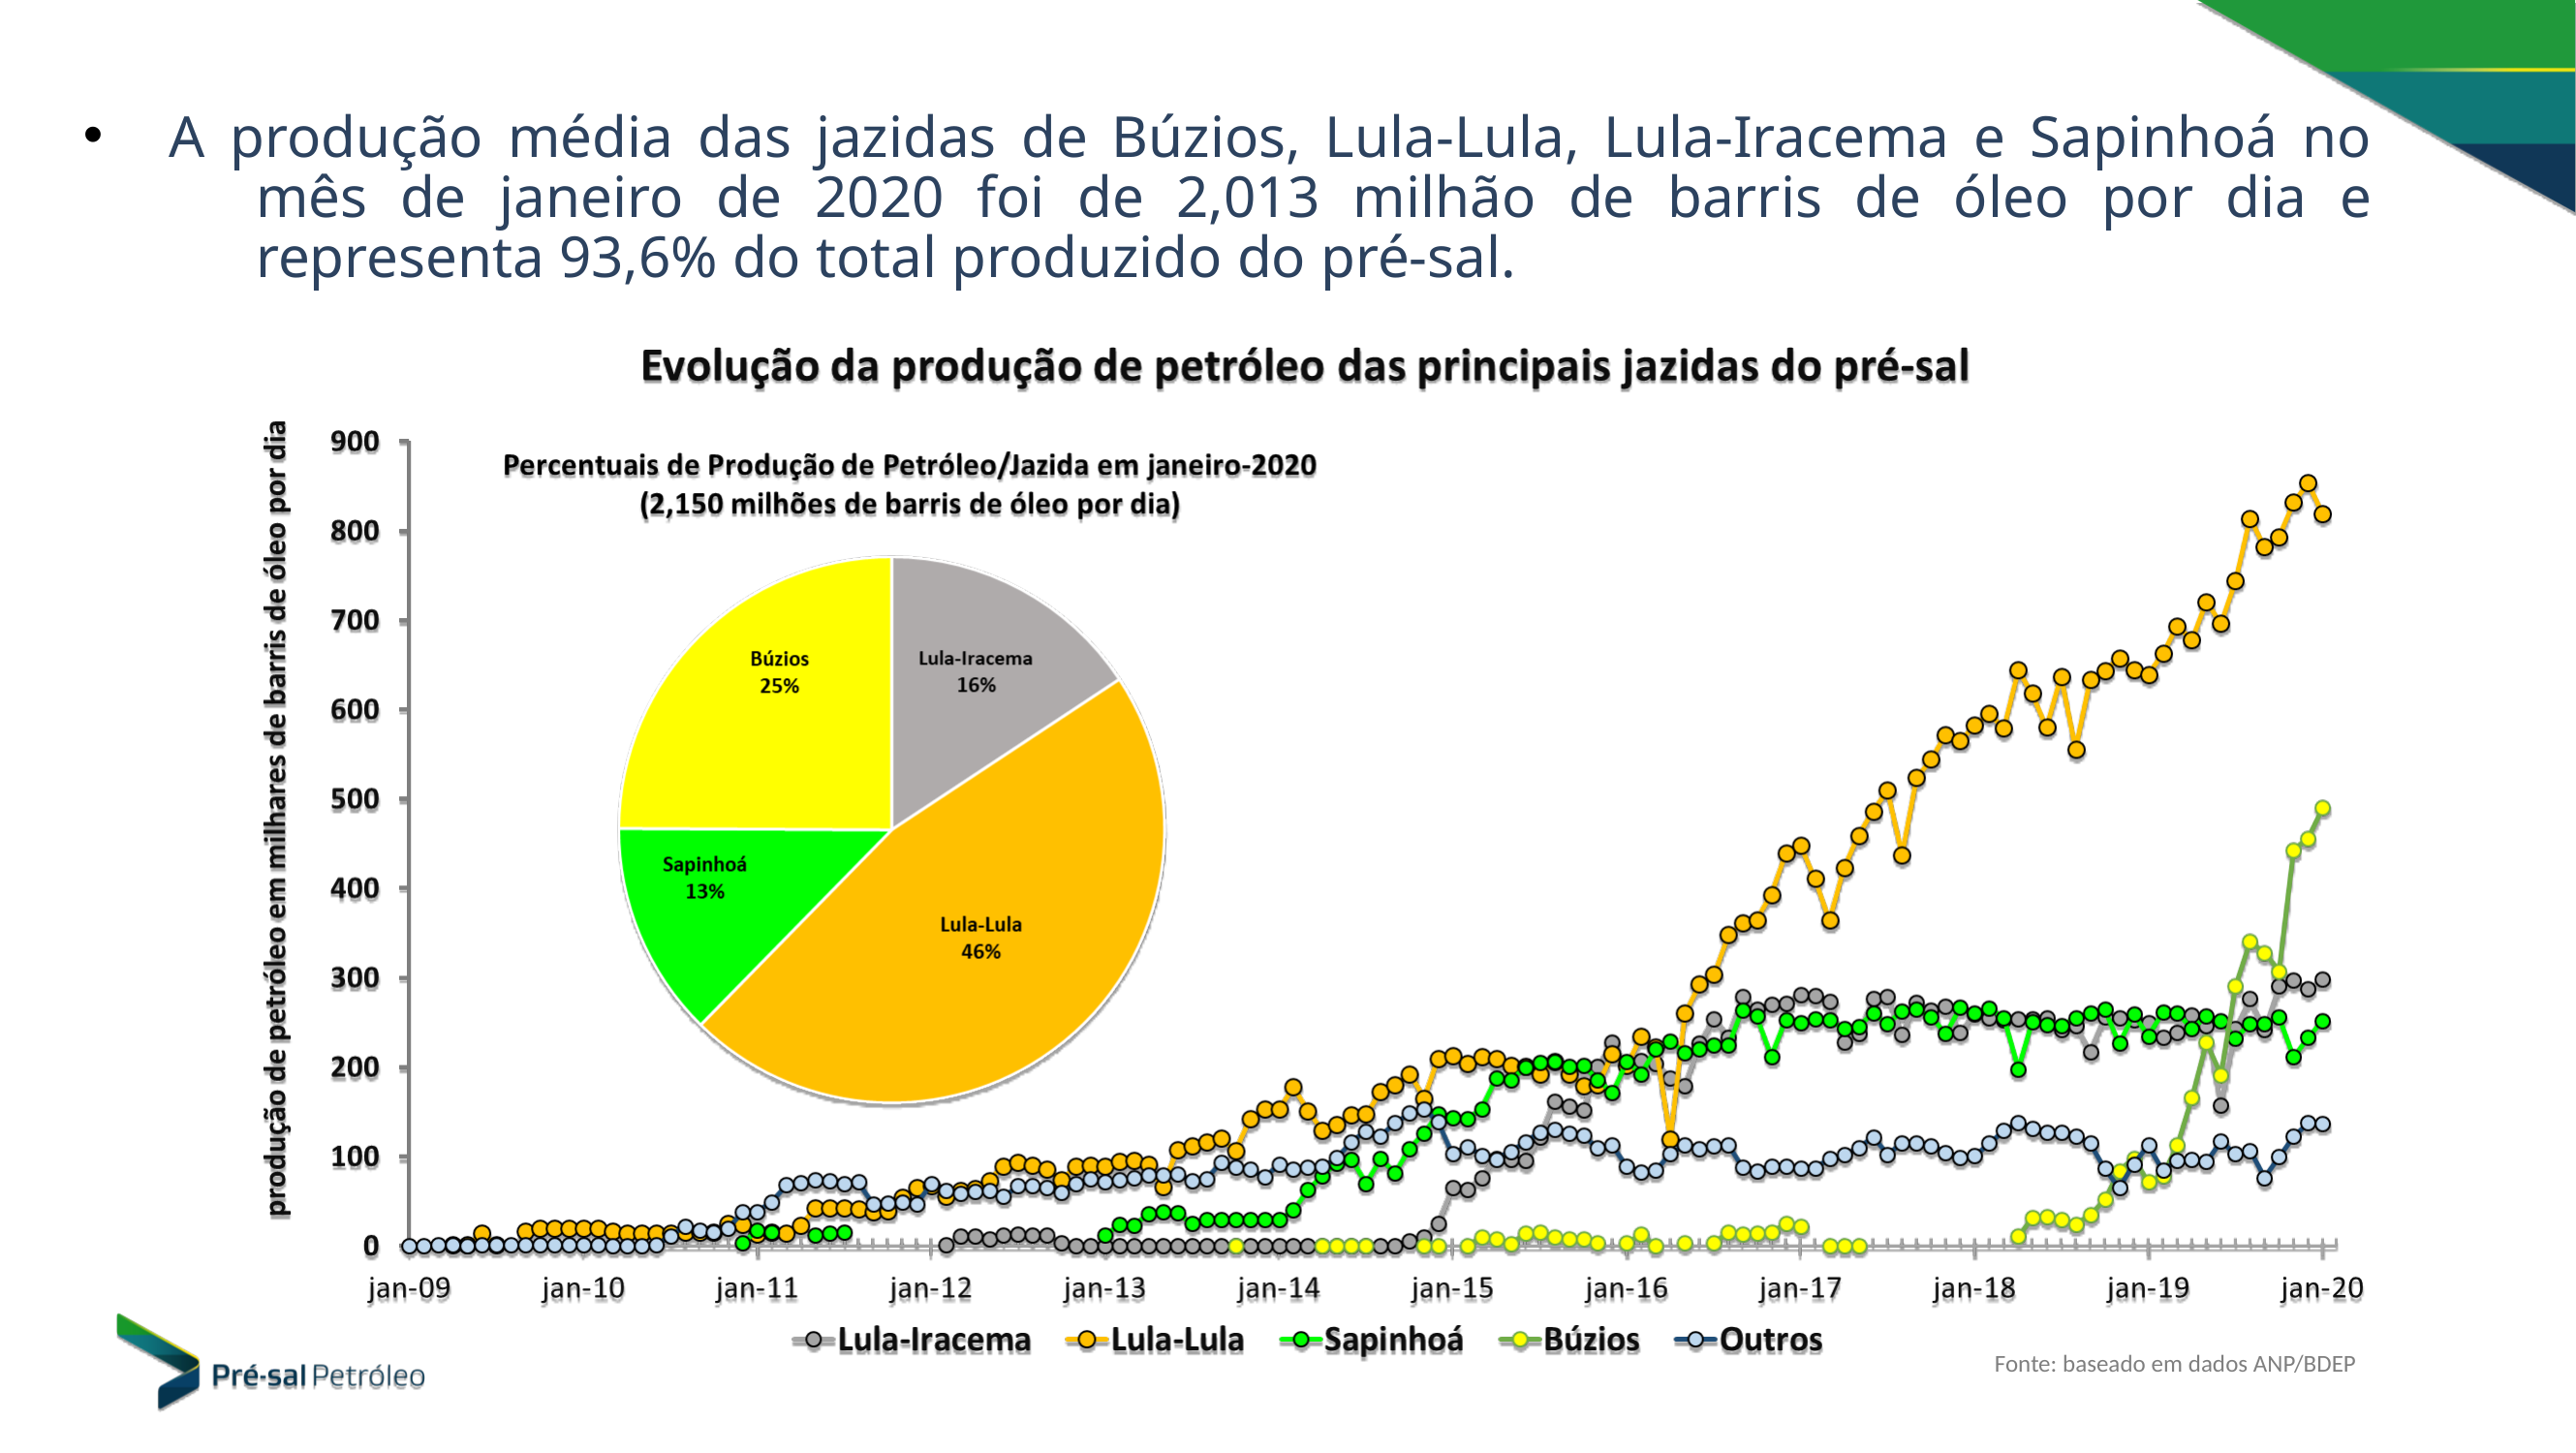

A produção média das jazidas de Búzios, Lula-Lula, Lula-Iracema e Sapinhoá no mês de janeiro de 2020 foi de 2,013 milhão de barris de óleo por dia e representa 93,6% do total produzido do pré-sal.
Fonte: baseado em dados ANP/BDEP